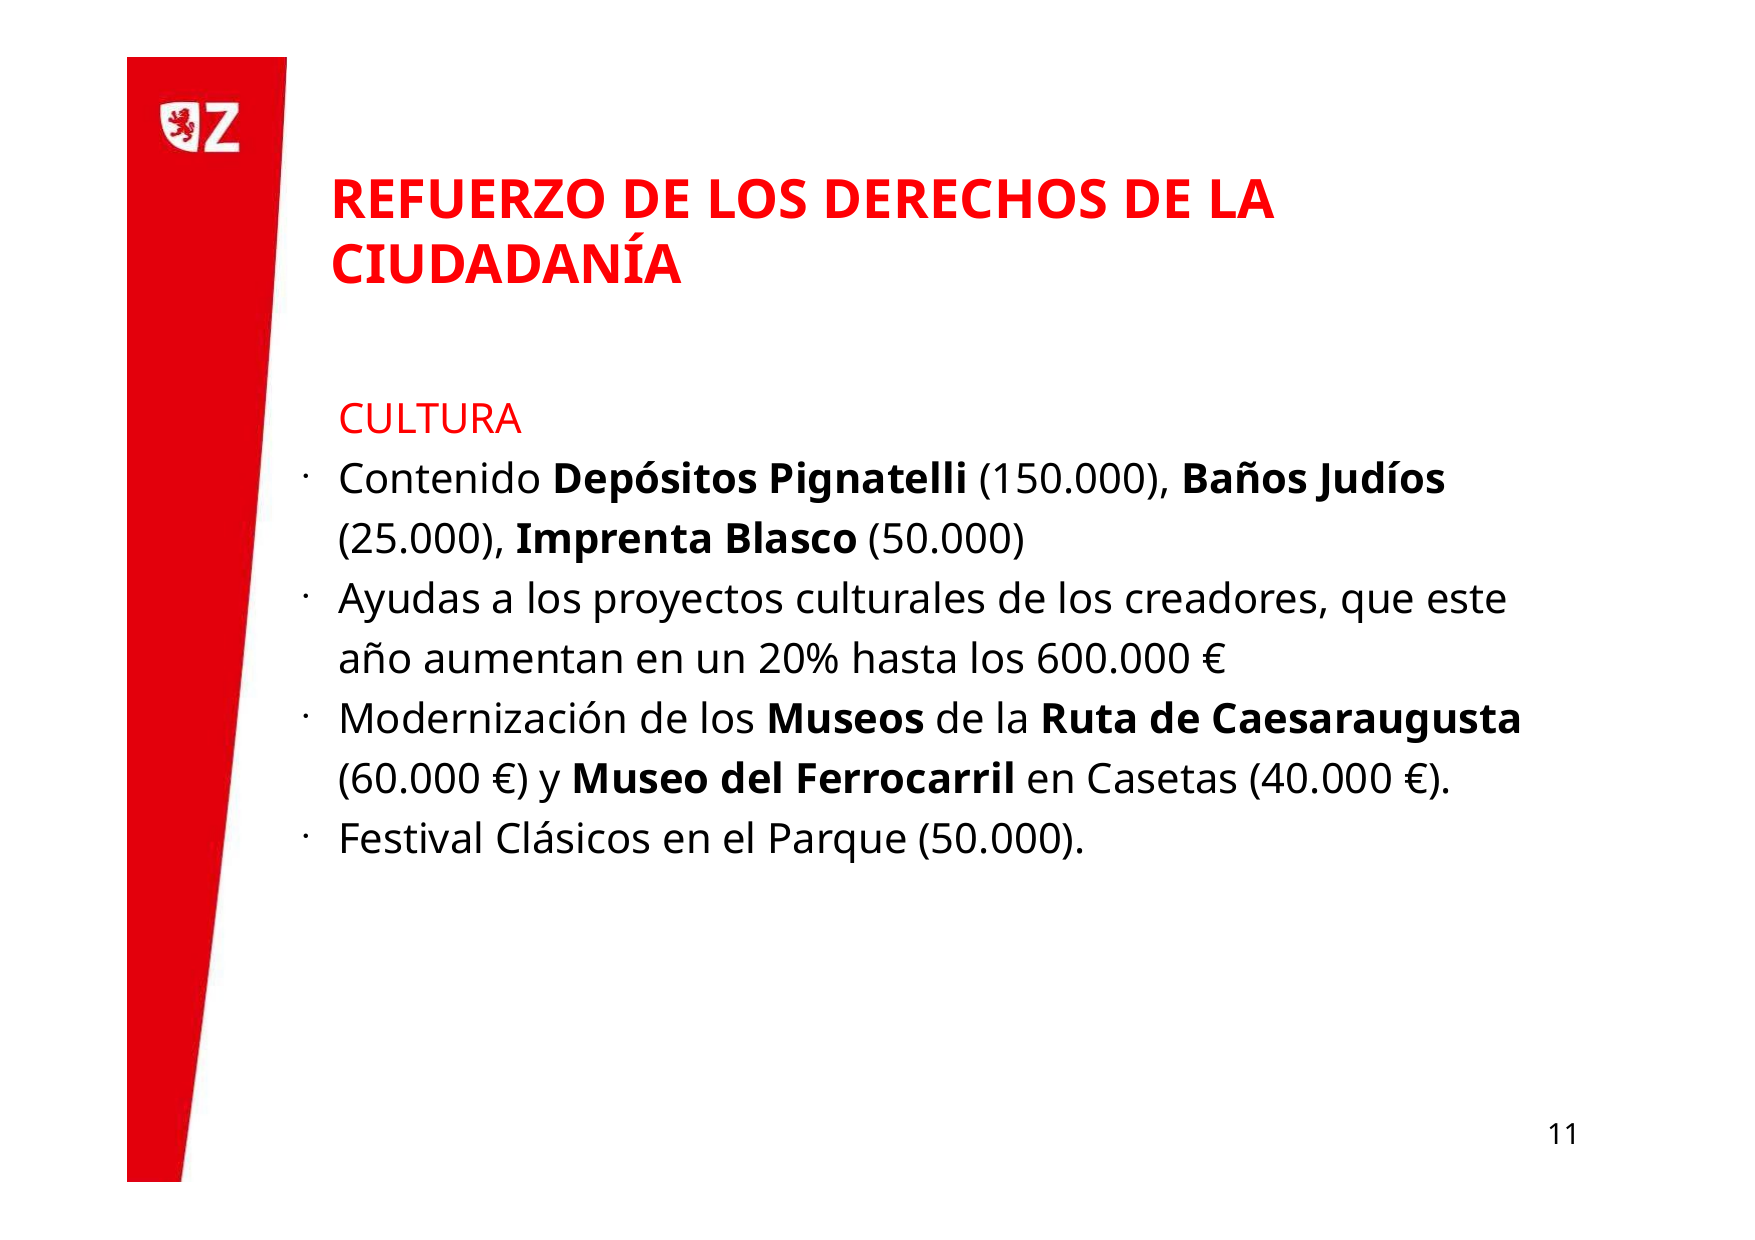

REFUERZO DE LOS DERECHOS DE LA CIUDADANÍA
CULTURA
Contenido Depósitos Pignatelli (150.000), Baños Judíos (25.000), Imprenta Blasco (50.000)
Ayudas a los proyectos culturales de los creadores, que este año aumentan en un 20% hasta los 600.000 €
Modernización de los Museos de la Ruta de Caesaraugusta (60.000 €) y Museo del Ferrocarril en Casetas (40.000 €).
Festival Clásicos en el Parque (50.000).